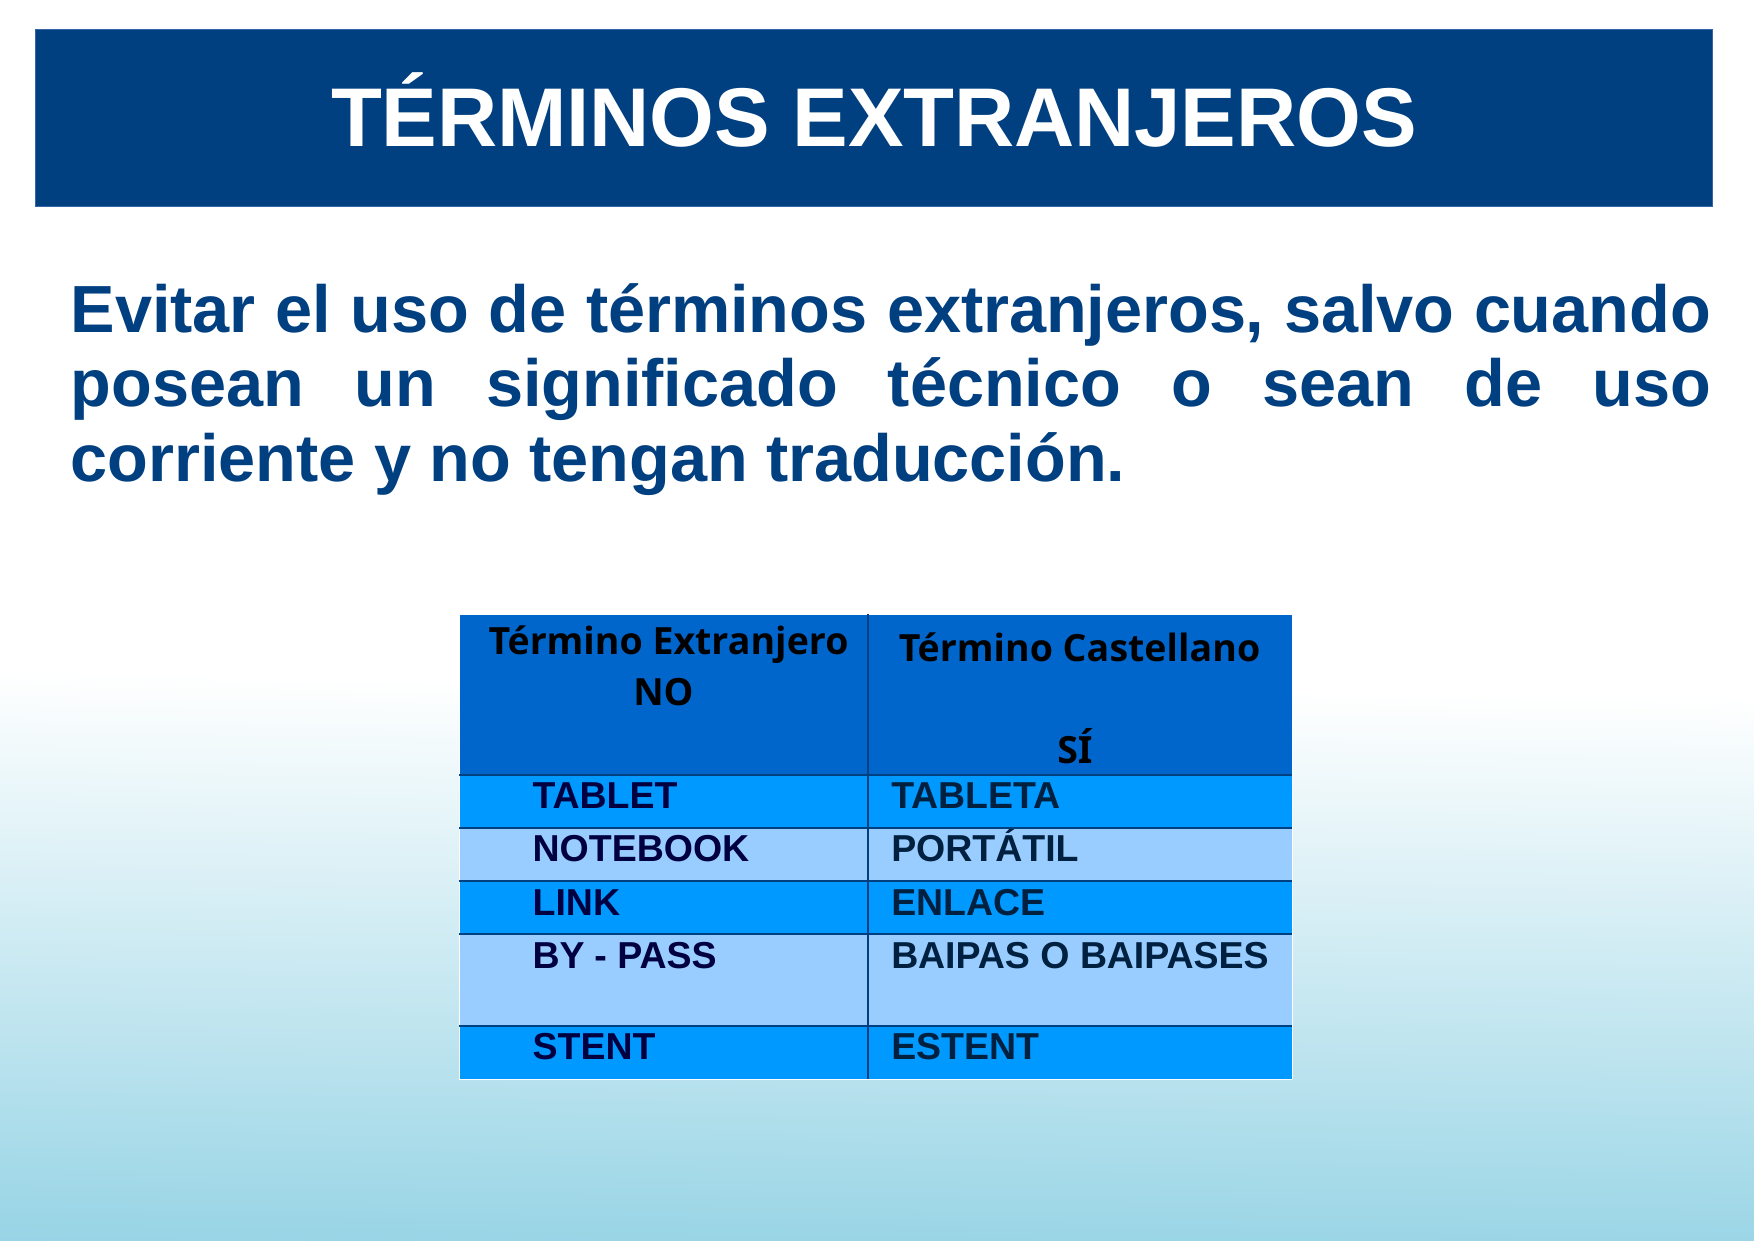

TÉRMINOS EXTRANJEROS
Evitar el uso de términos extranjeros, salvo cuando posean un significado técnico o sean de uso corriente y no tengan traducción.
| Término Extranjero NO | Término Castellano SÍ |
| --- | --- |
| TABLET | TABLETA |
| NOTEBOOK | PORTÁTIL |
| LINK | ENLACE |
| BY - PASS | BAIPAS O BAIPASES |
| STENT | ESTENT |